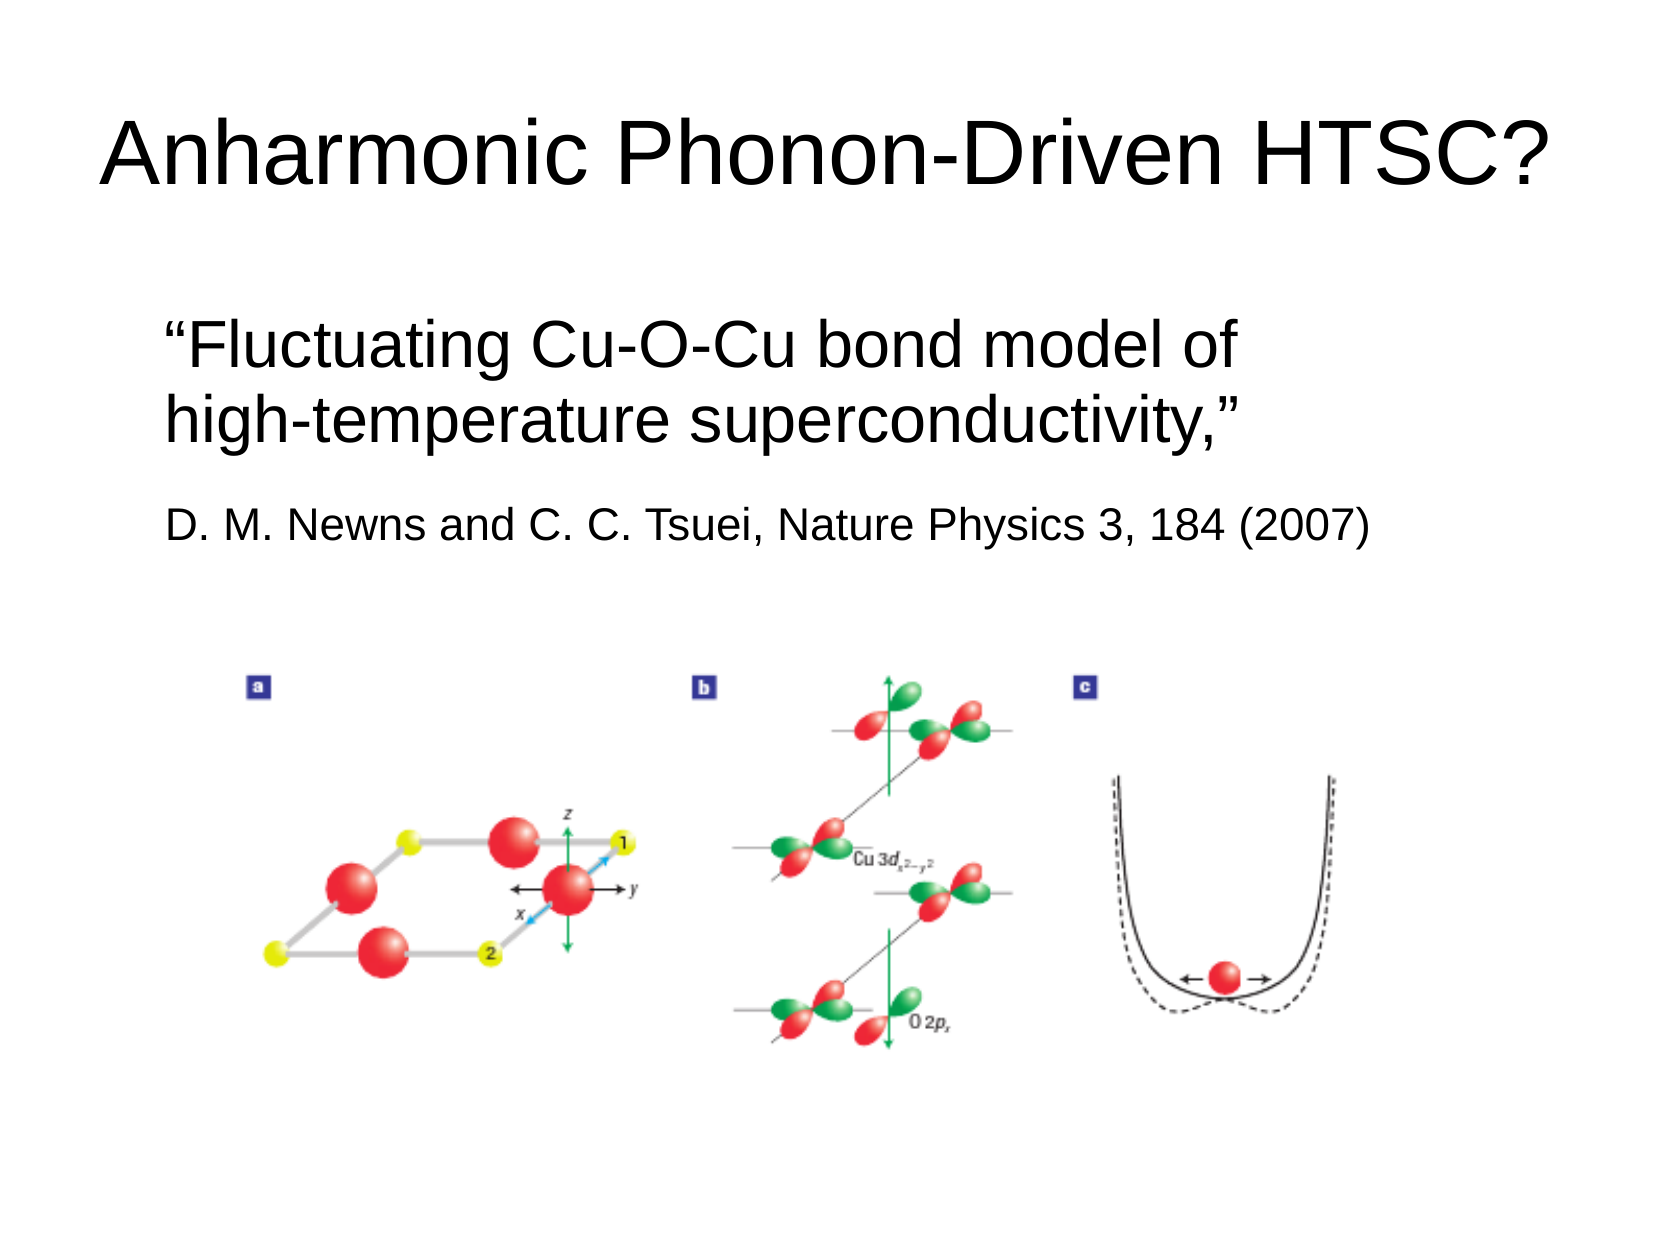

# Anharmonic Phonon-Driven HTSC?
“Fluctuating Cu-O-Cu bond model of
high-temperature superconductivity,”
D. M. Newns and C. C. Tsuei, Nature Physics 3, 184 (2007)